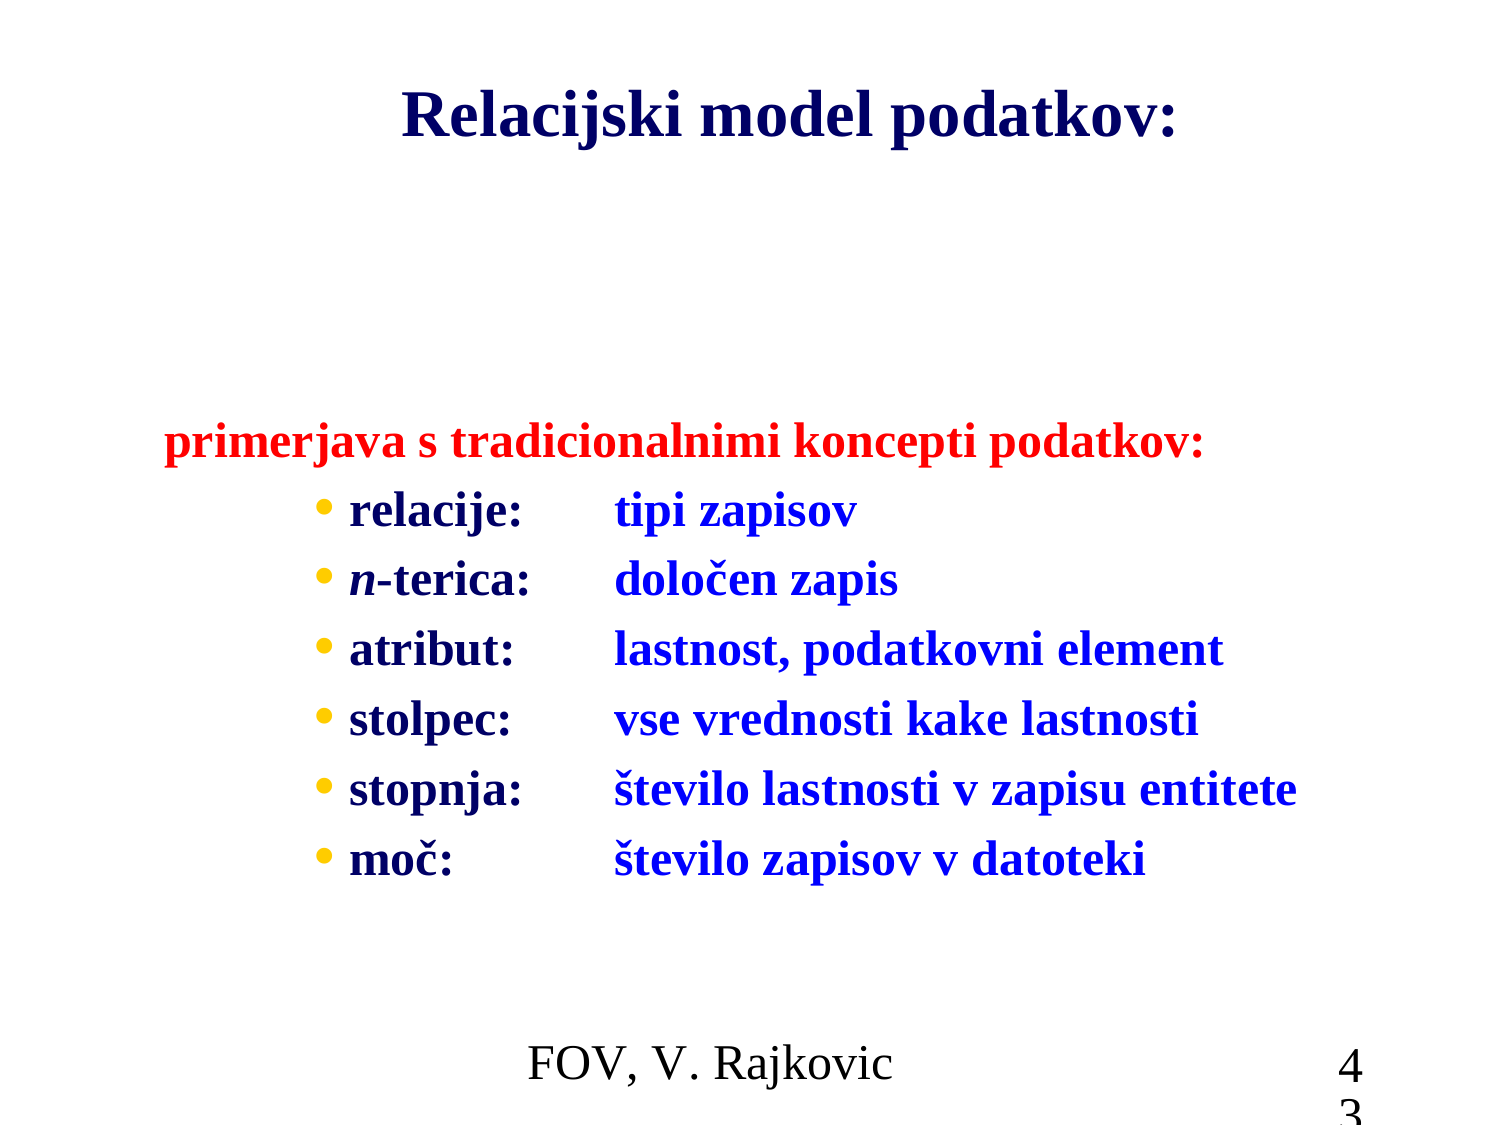

Relacijski model podatkov:
primerjava s tradicionalnimi koncepti podatkov:
• relacije:	tipi zapisov
• n-terica: 	določen zapis
• atribut: 	lastnost, podatkovni element
• stolpec: 	vse vrednosti kake lastnosti
• stopnja: 	število lastnosti v zapisu entitete
	• moč: 	število zapisov v datoteki
FOV, V. Rajkovic
43